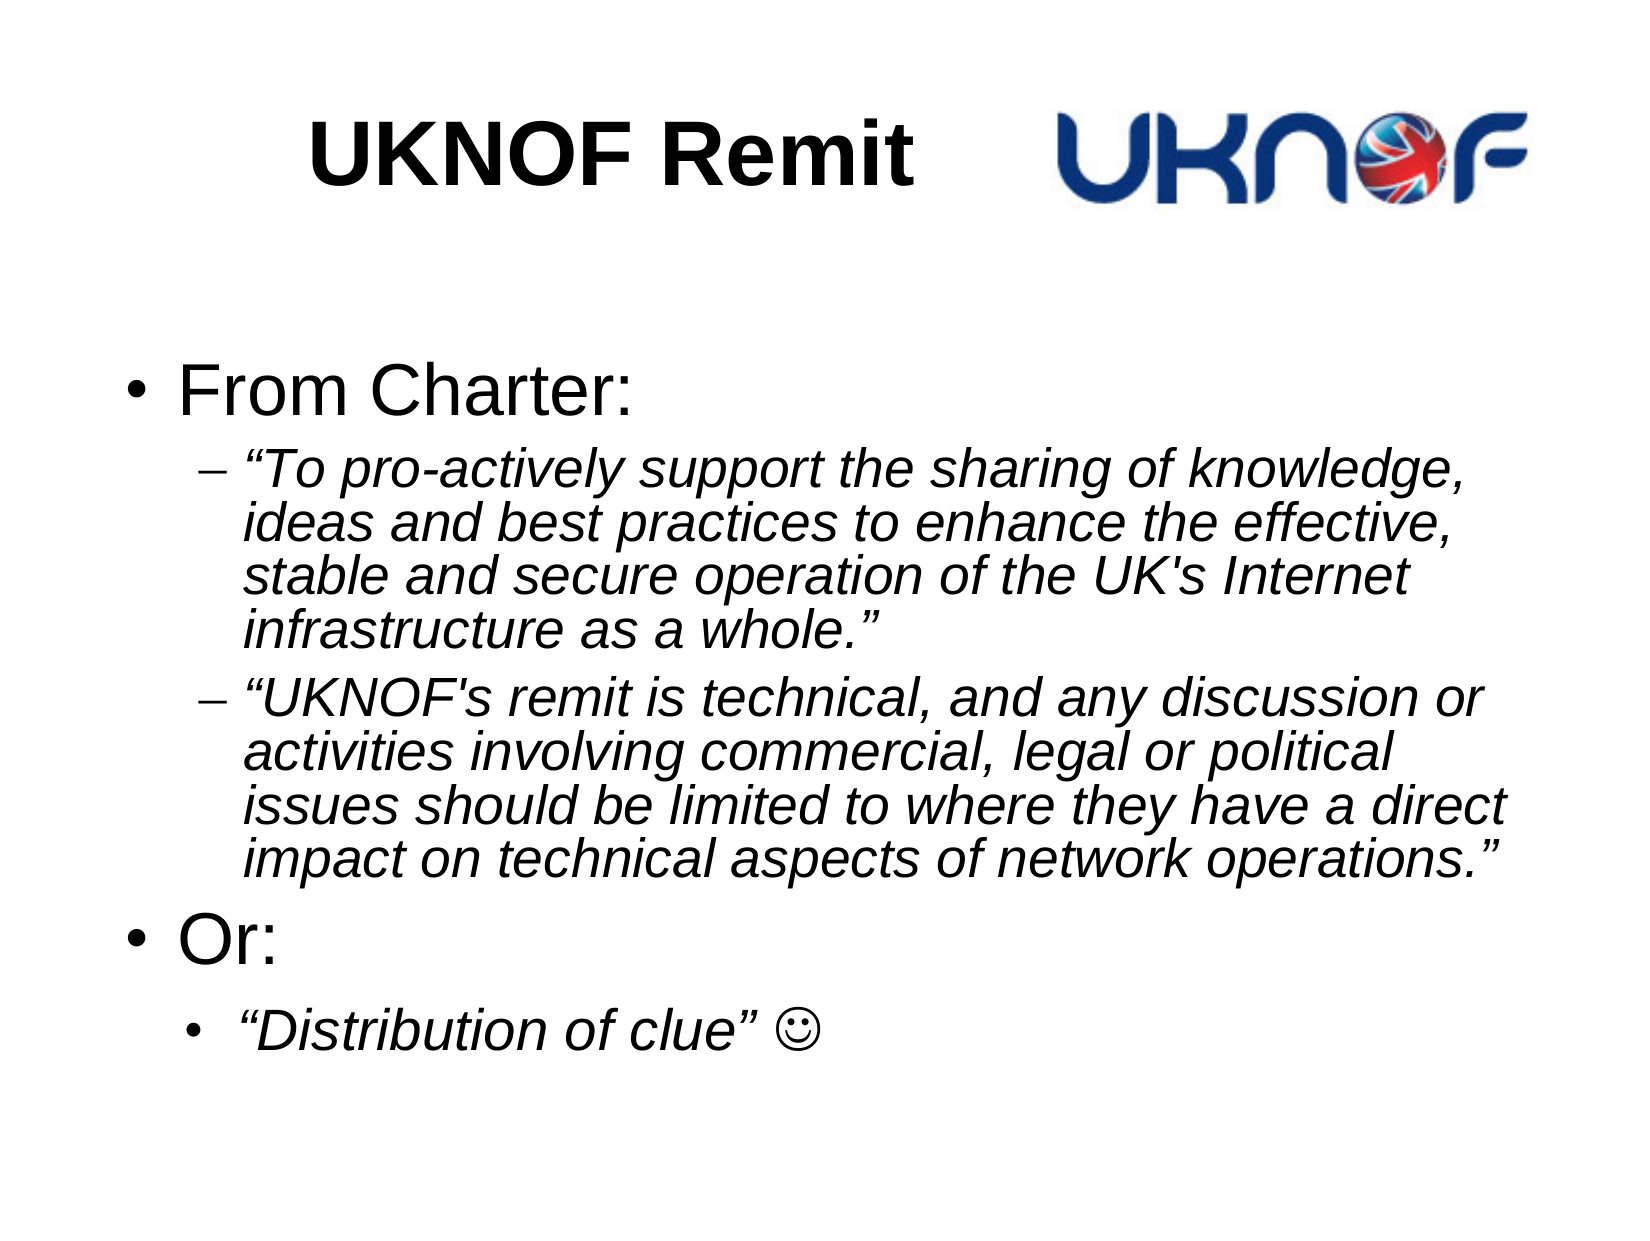

# UKNOF Remit
From Charter:
“To pro-actively support the sharing of knowledge, ideas and best practices to enhance the effective, stable and secure operation of the UK's Internet infrastructure as a whole.”
“UKNOF's remit is technical, and any discussion or activities involving commercial, legal or political issues should be limited to where they have a direct impact on technical aspects of network operations.”
Or:
“Distribution of clue” 